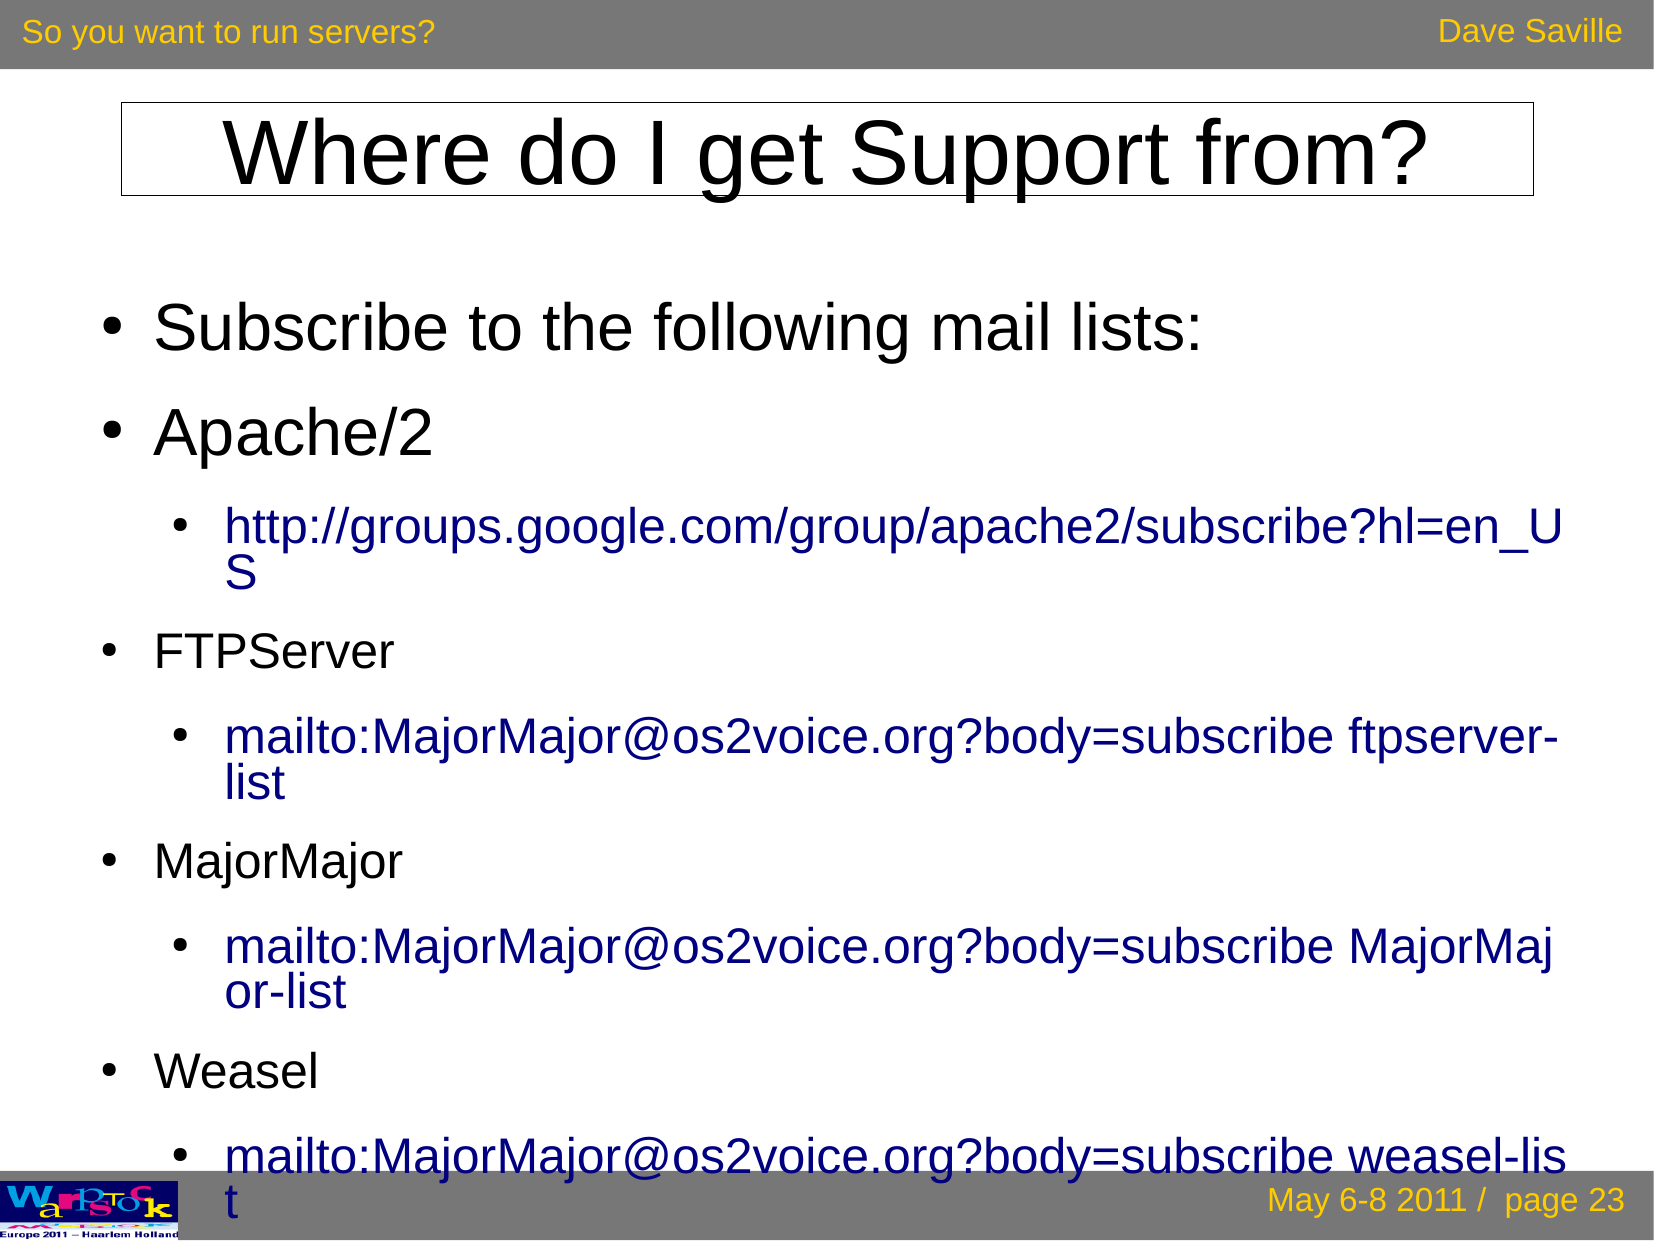

# Where do I get Support from?
Subscribe to the following mail lists:
Apache/2
http://groups.google.com/group/apache2/subscribe?hl=en_US
FTPServer
mailto:MajorMajor@os2voice.org?body=subscribe ftpserver-list
MajorMajor
mailto:MajorMajor@os2voice.org?body=subscribe MajorMajor-list
Weasel
mailto:MajorMajor@os2voice.org?body=subscribe weasel-list